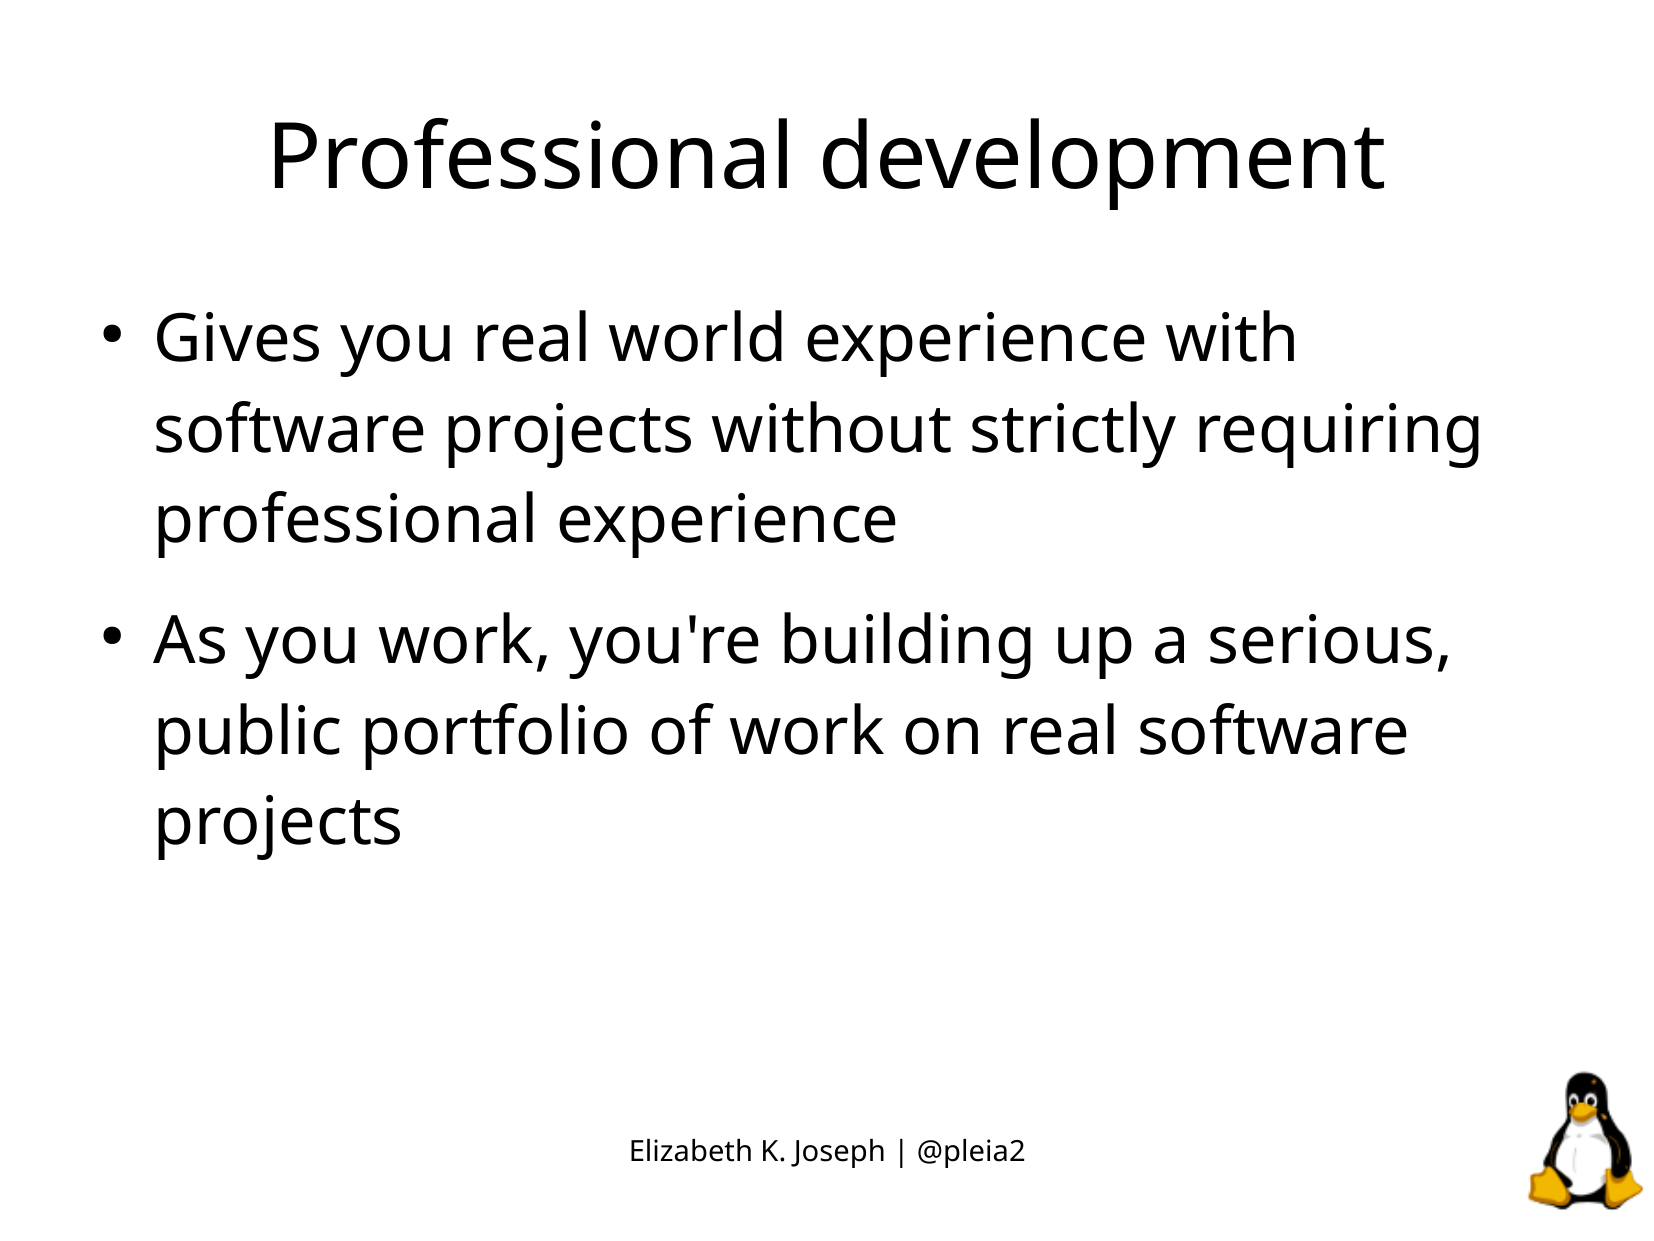

# Professional development
Gives you real world experience with software projects without strictly requiring professional experience
As you work, you're building up a serious, public portfolio of work on real software projects
Elizabeth K. Joseph | @pleia2